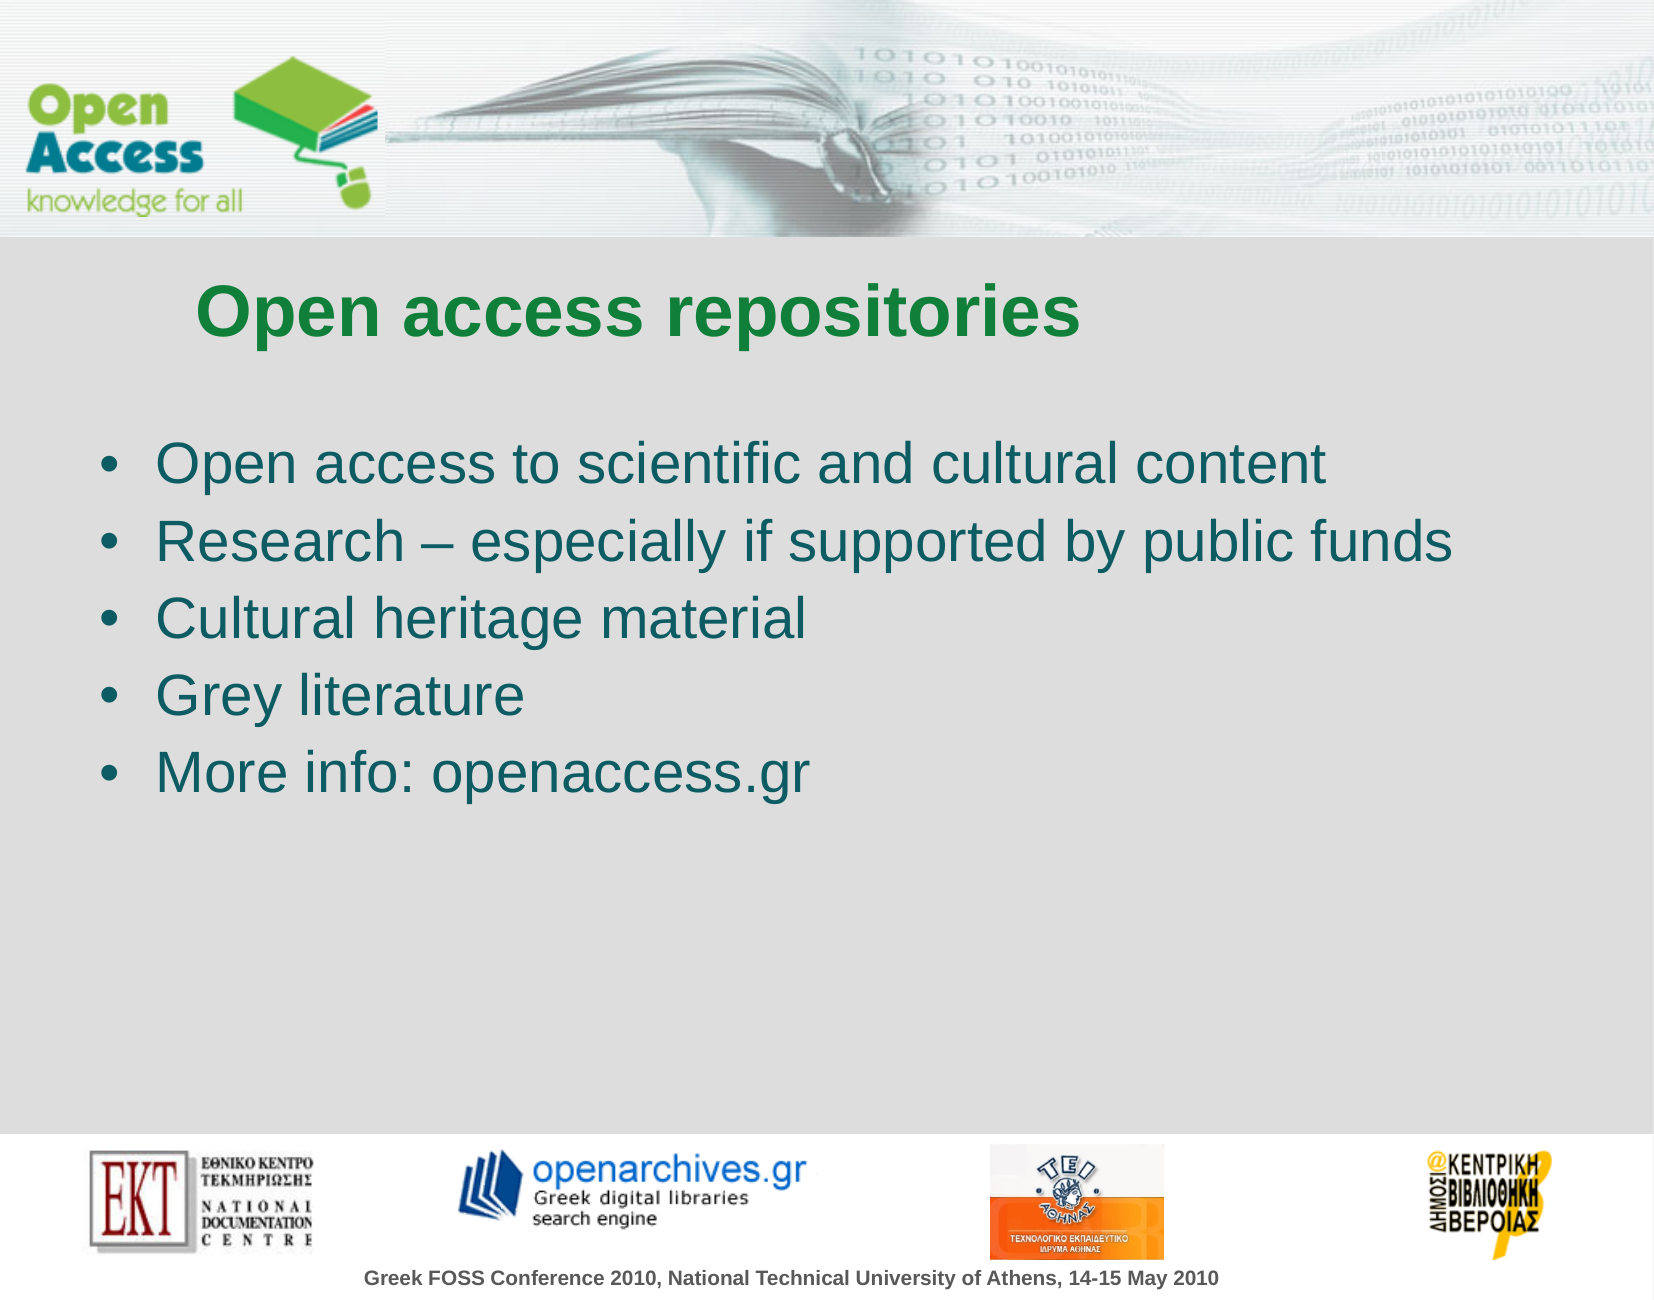

Open access repositories
Open access to scientific and cultural content
Research – especially if supported by public funds
Cultural heritage material
Grey literature
More info: openaccess.gr